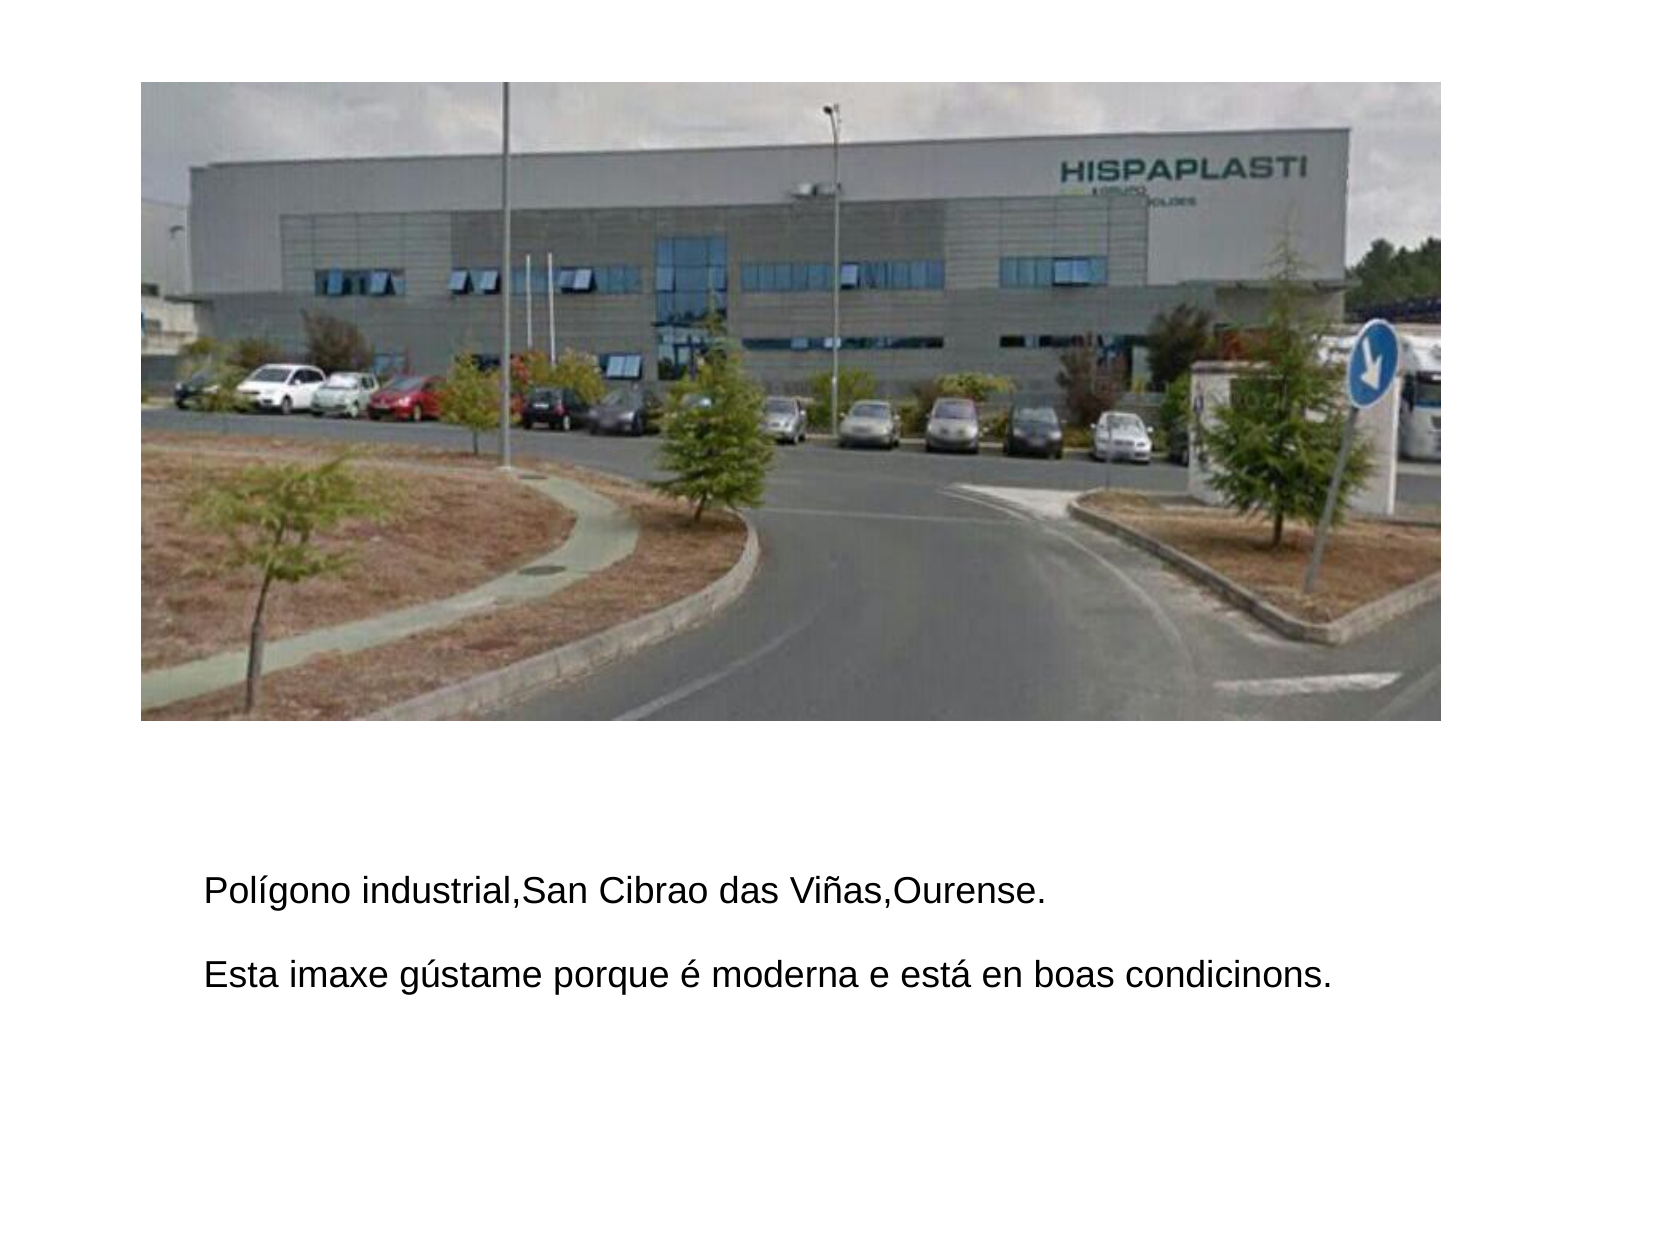

Polígono industrial,San Cibrao das Viñas,Ourense.
Esta imaxe gústame porque é moderna e está en boas condicinons.